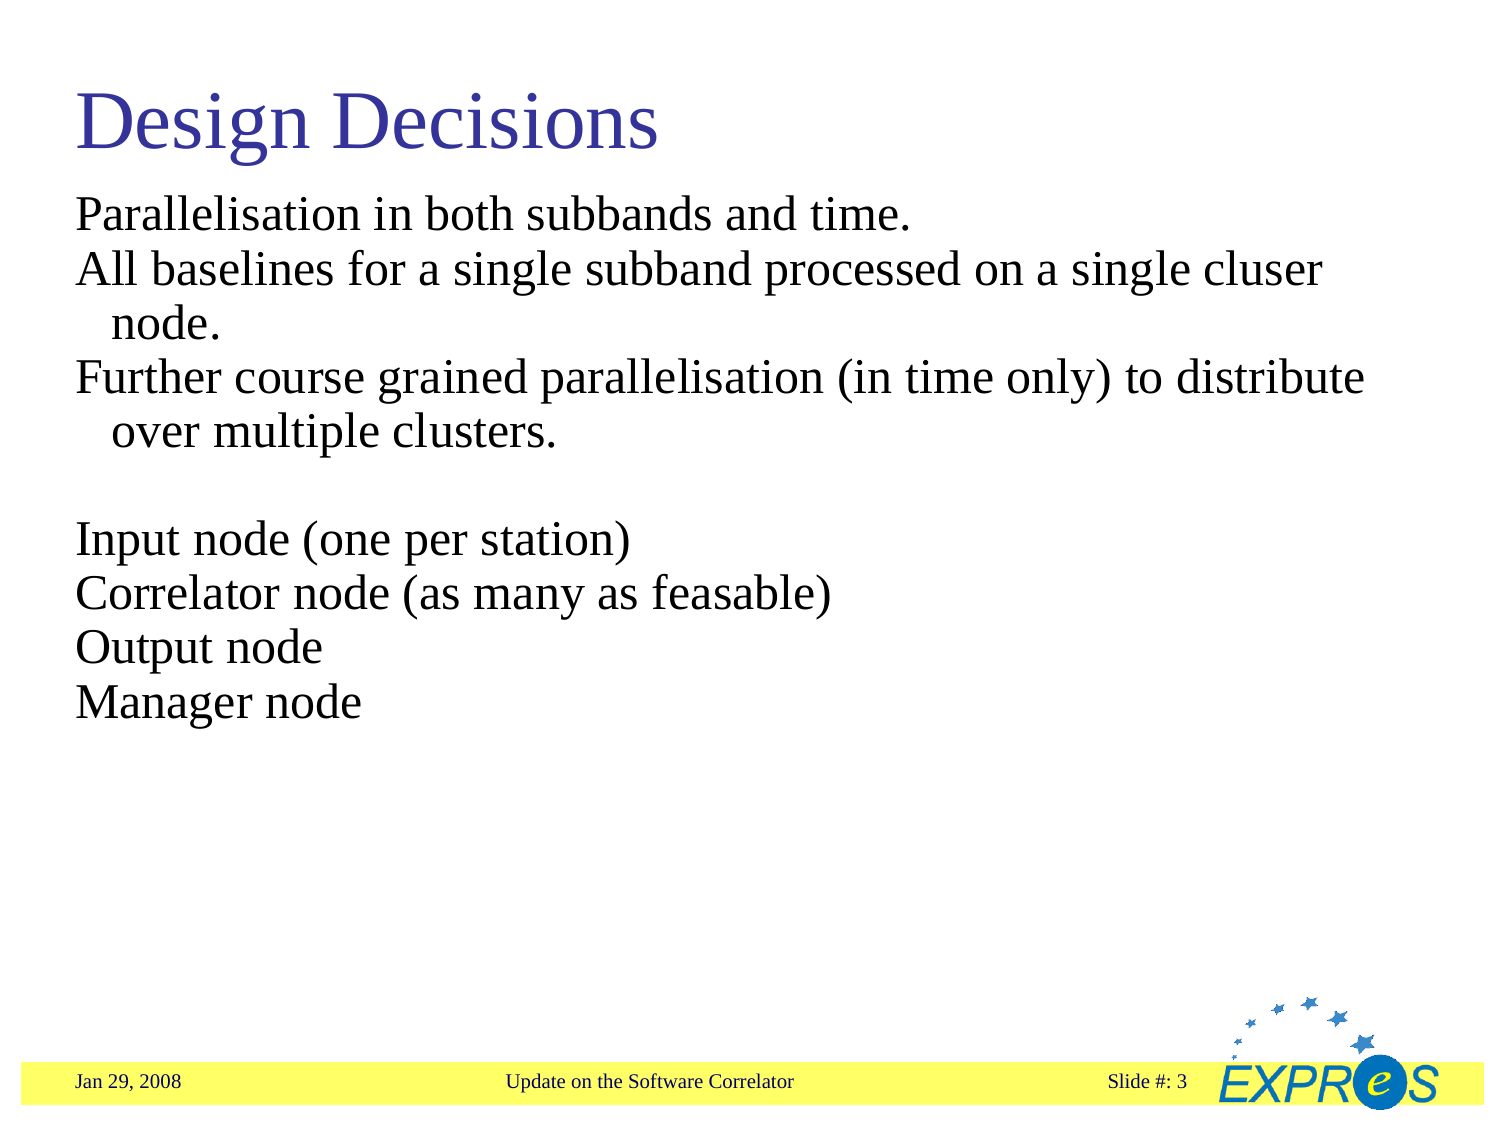

# Design Decisions
Parallelisation in both subbands and time.
All baselines for a single subband processed on a single cluser node.
Further course grained parallelisation (in time only) to distribute over multiple clusters.
Input node (one per station)
Correlator node (as many as feasable)
Output node
Manager node